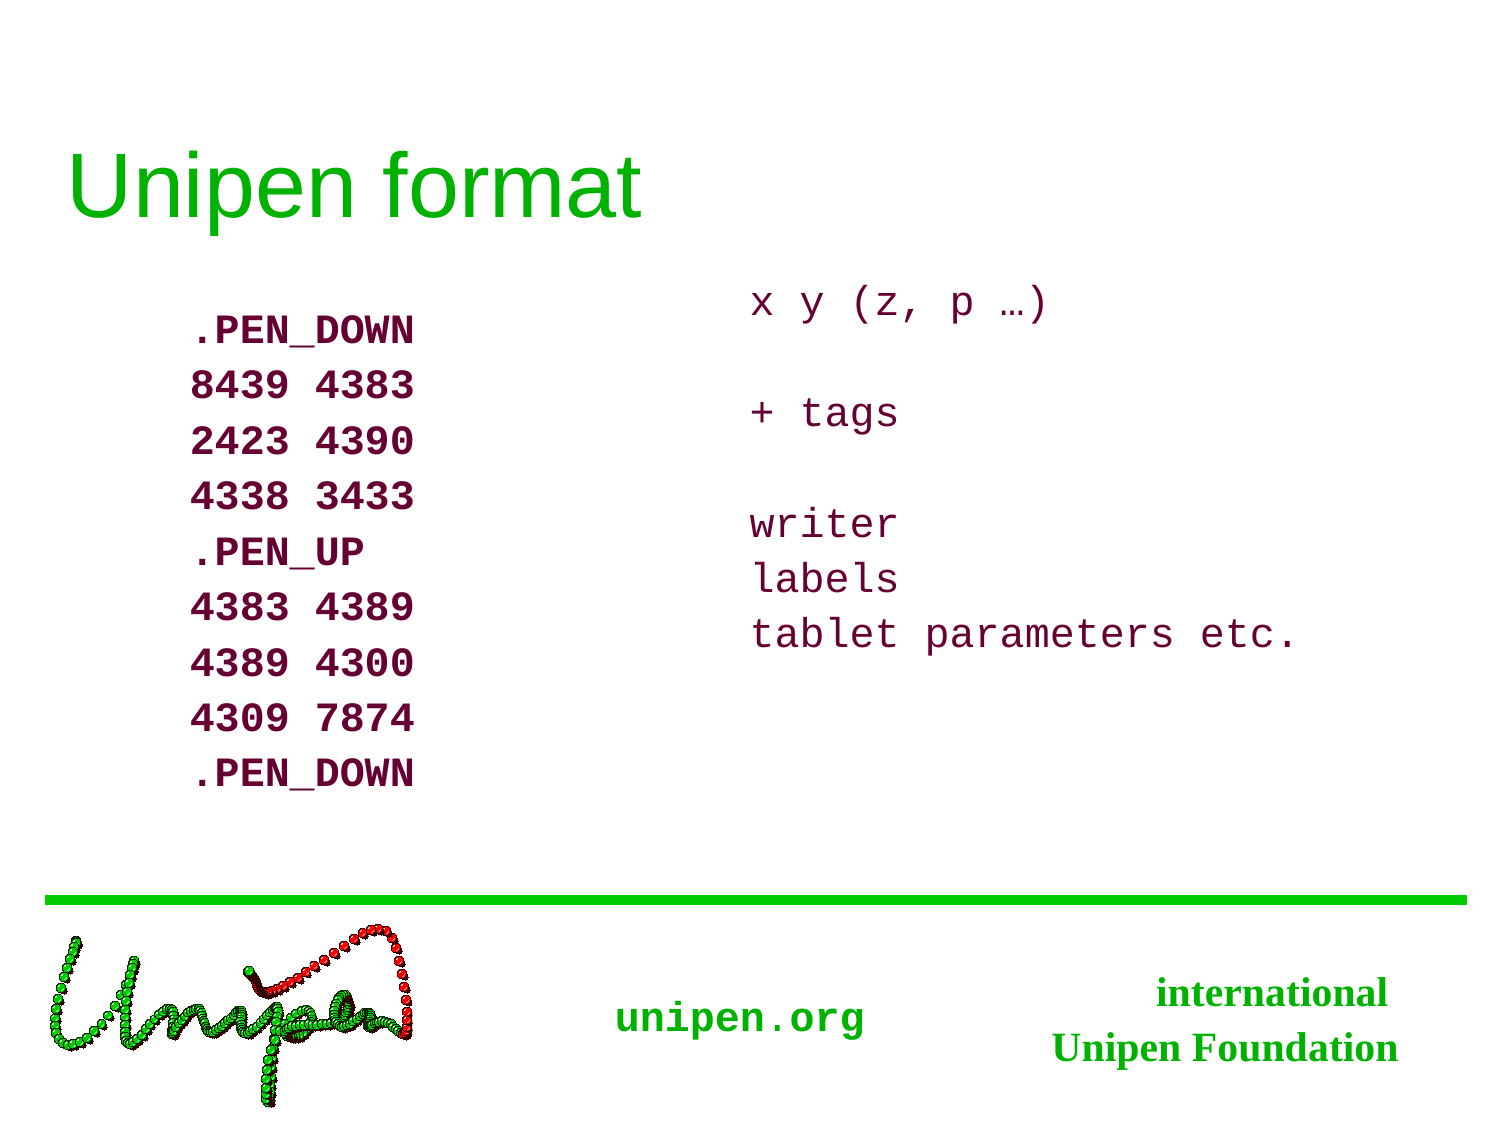

# Unipen format
x y (z, p …)
+ tags
writer
labels
tablet parameters etc.
.PEN_DOWN
8439 4383
2423 4390
4338 3433
.PEN_UP
4383 4389
4389 4300
4309 7874
.PEN_DOWN